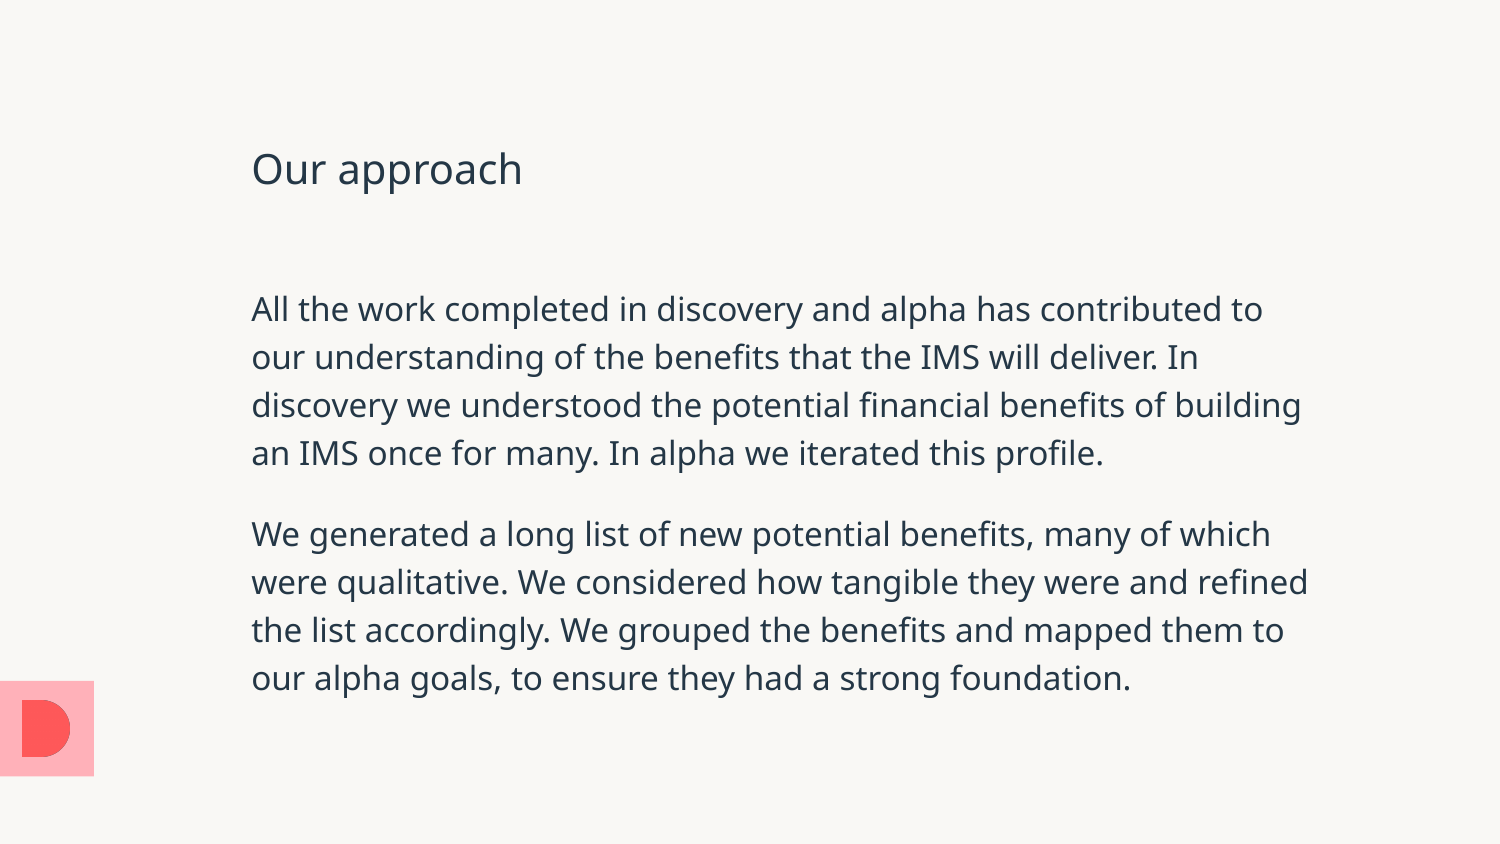

# Our approach
All the work completed in discovery and alpha has contributed to our understanding of the benefits that the IMS will deliver. In discovery we understood the potential financial benefits of building an IMS once for many. In alpha we iterated this profile.
We generated a long list of new potential benefits, many of which were qualitative. We considered how tangible they were and refined the list accordingly. We grouped the benefits and mapped them to our alpha goals, to ensure they had a strong foundation.